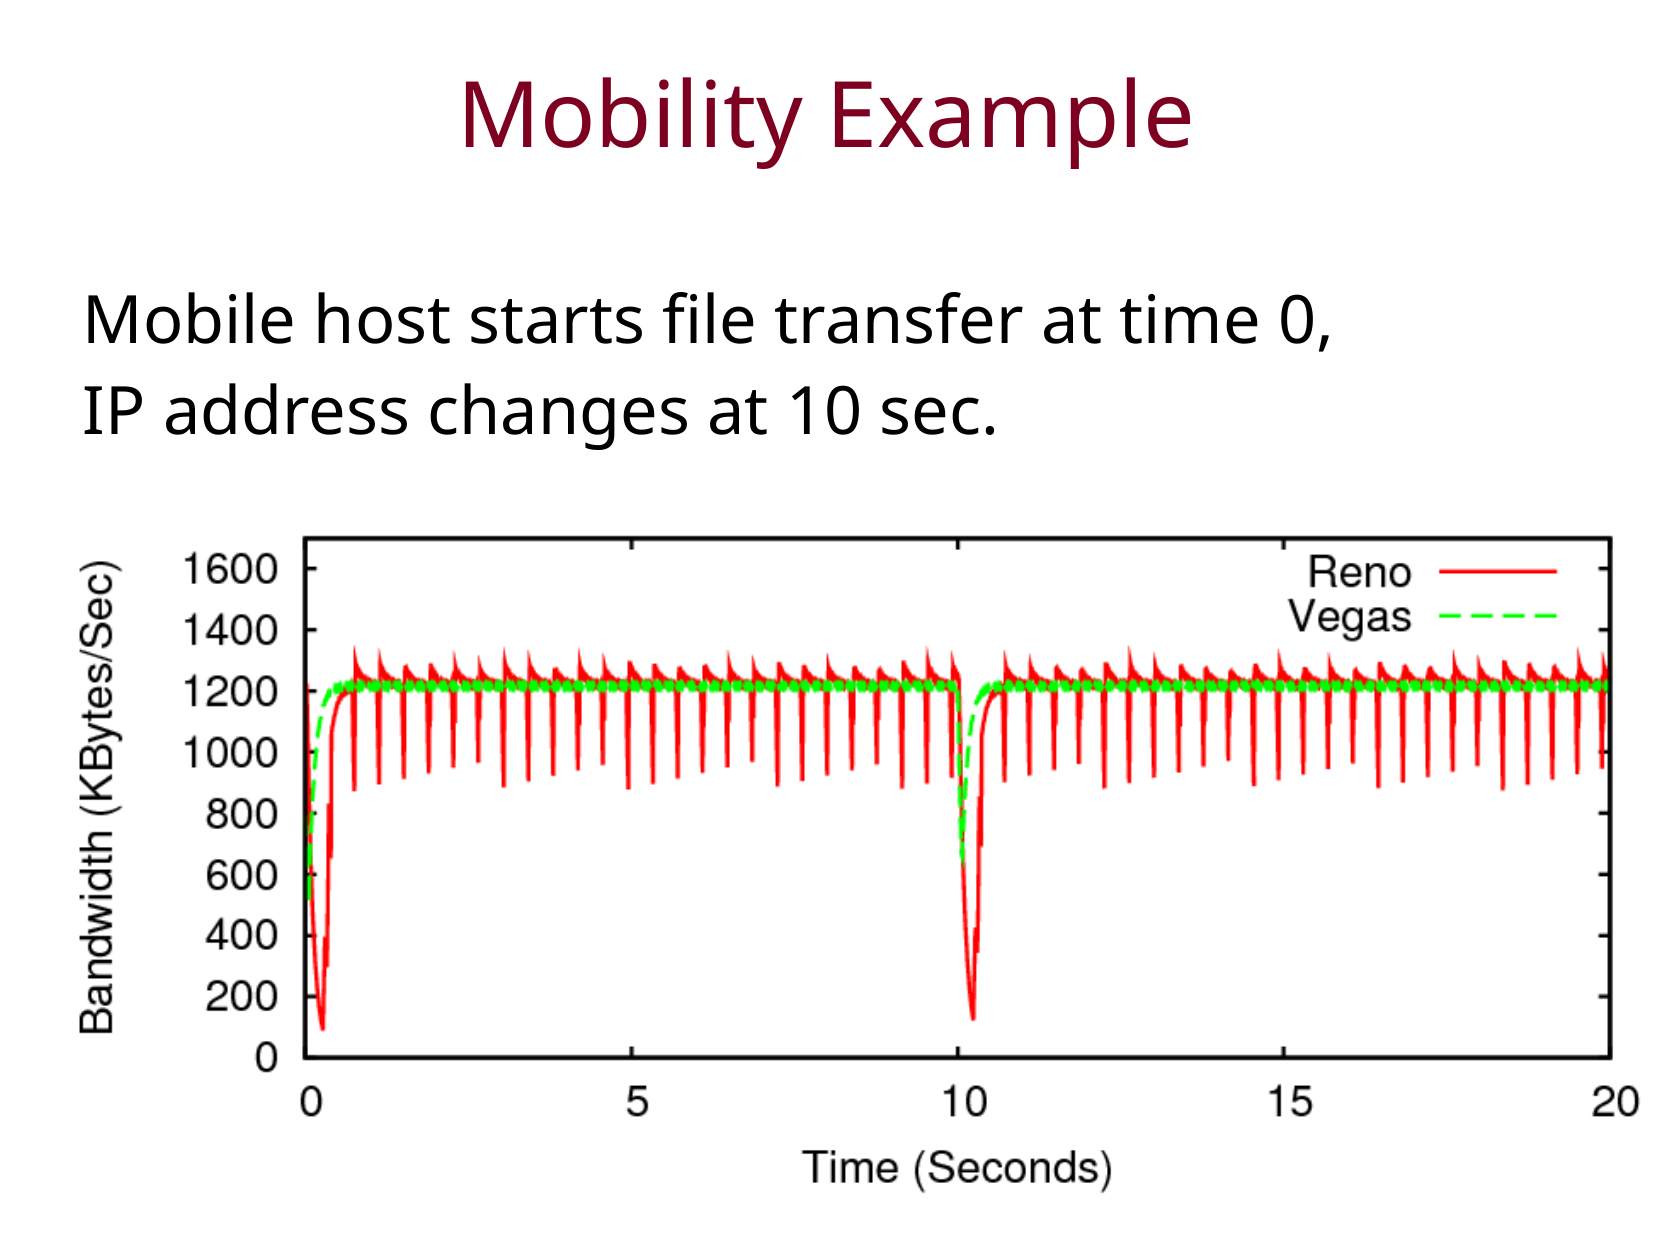

# Mobility Example
Mobile host starts file transfer at time 0,
IP address changes at 10 sec.